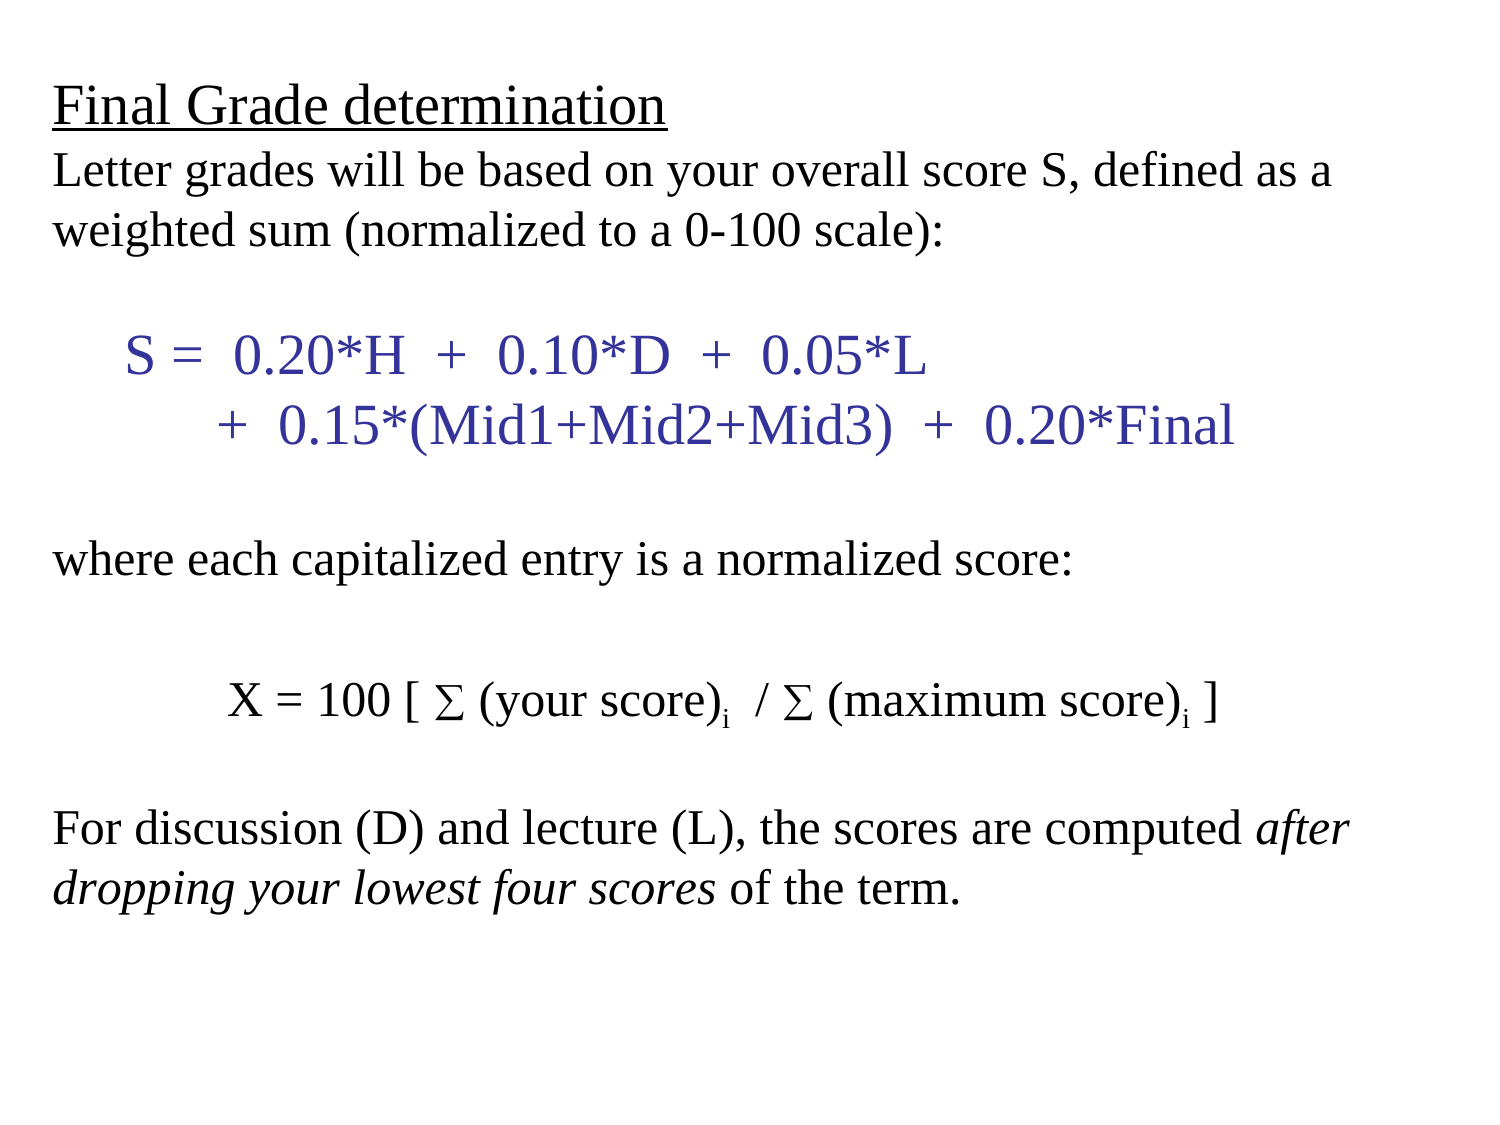

Final Grade determination
Letter grades will be based on your overall score S, defined as a weighted sum (normalized to a 0-100 scale):
 S = 0.20*H + 0.10*D  + 0.05*L
	 + 0.15*(Mid1+Mid2+Mid3) + 0.20*Final
where each capitalized entry is a normalized score:
	 X = 100 [ ∑ (your score)i / ∑ (maximum score)i ]
For discussion (D) and lecture (L), the scores are computed after dropping your lowest four scores of the term.